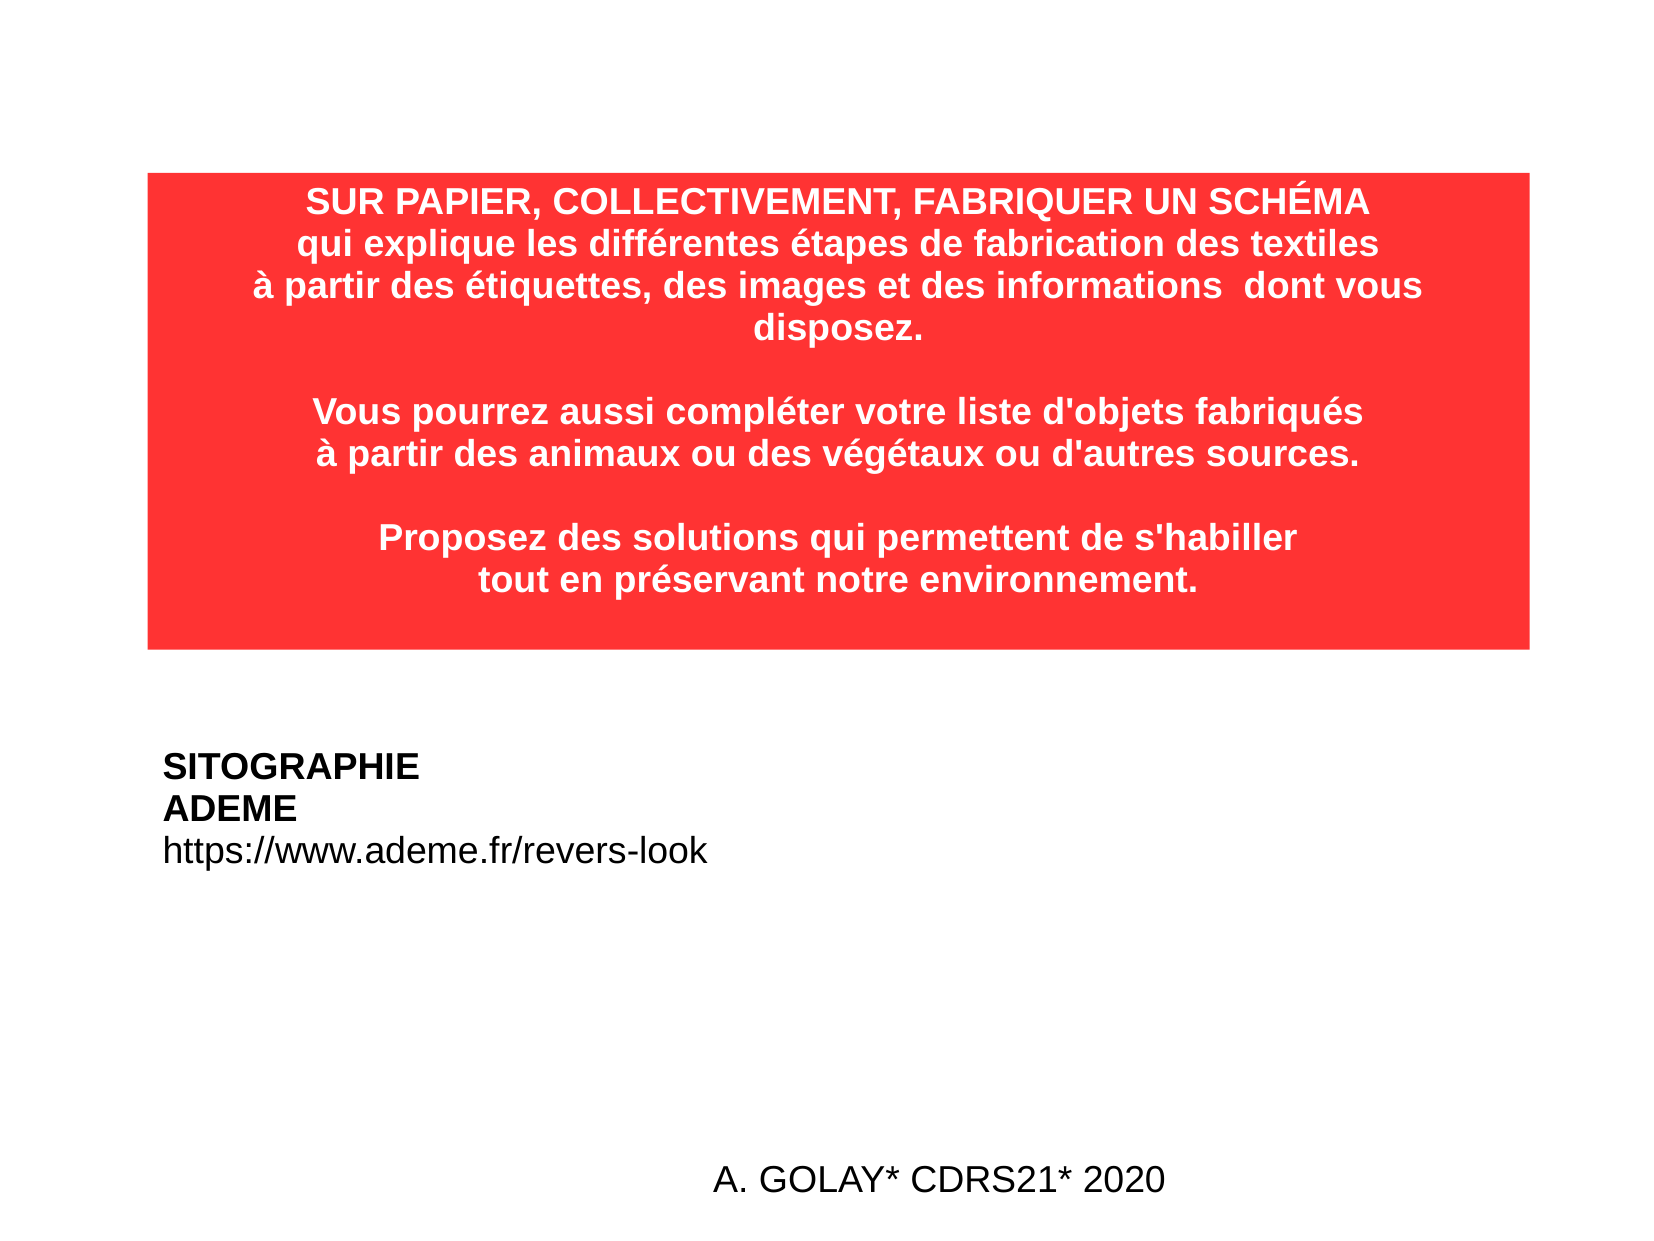

SUR PAPIER, COLLECTIVEMENT, FABRIQUER UN SCHÉMA
qui explique les différentes étapes de fabrication des textiles
à partir des étiquettes, des images et des informations dont vous disposez.
Vous pourrez aussi compléter votre liste d'objets fabriqués
à partir des animaux ou des végétaux ou d'autres sources.
Proposez des solutions qui permettent de s'habiller
tout en préservant notre environnement.
SITOGRAPHIE
ADEME
https://www.ademe.fr/revers-look
A. GOLAY* CDRS21* 2020